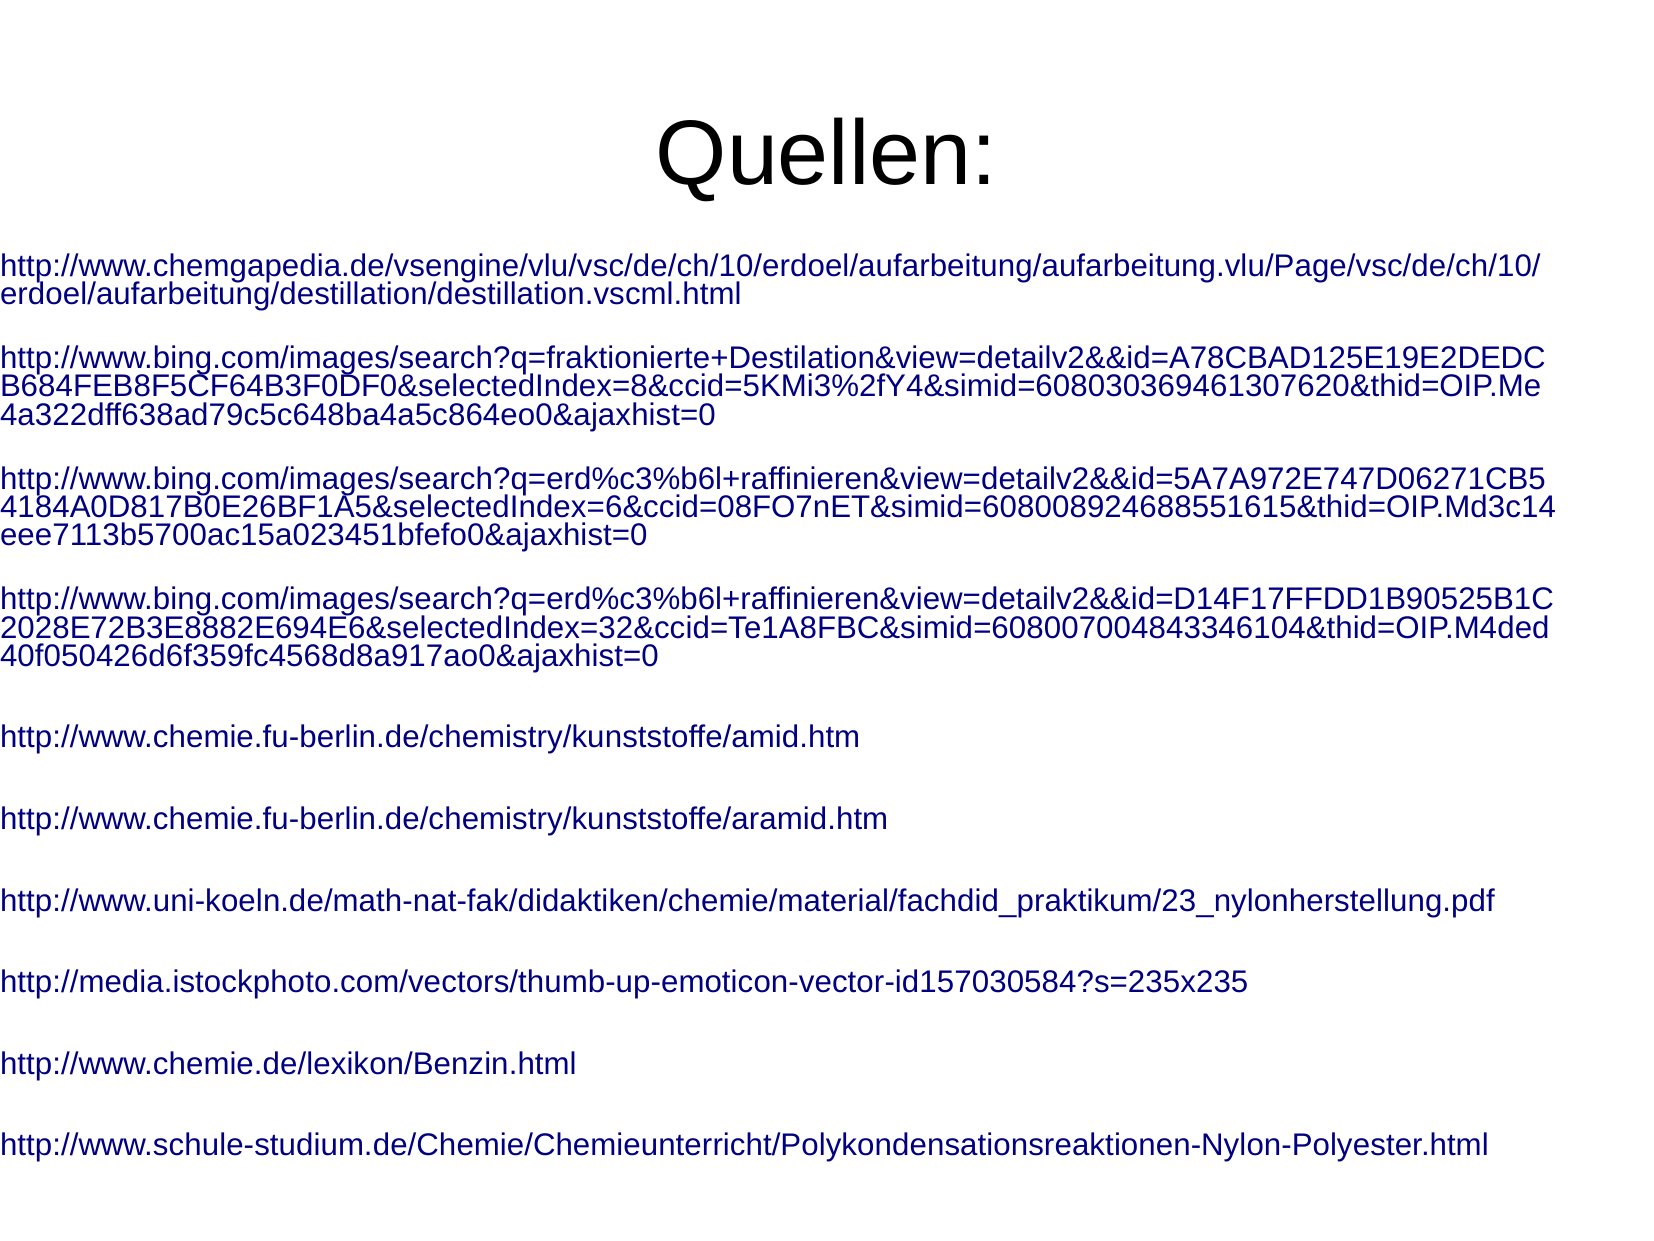

# Quellen:
http://www.chemgapedia.de/vsengine/vlu/vsc/de/ch/10/erdoel/aufarbeitung/aufarbeitung.vlu/Page/vsc/de/ch/10/erdoel/aufarbeitung/destillation/destillation.vscml.html
http://www.bing.com/images/search?q=fraktionierte+Destilation&view=detailv2&&id=A78CBAD125E19E2DEDCB684FEB8F5CF64B3F0DF0&selectedIndex=8&ccid=5KMi3%2fY4&simid=608030369461307620&thid=OIP.Me4a322dff638ad79c5c648ba4a5c864eo0&ajaxhist=0
http://www.bing.com/images/search?q=erd%c3%b6l+raffinieren&view=detailv2&&id=5A7A972E747D06271CB54184A0D817B0E26BF1A5&selectedIndex=6&ccid=08FO7nET&simid=608008924688551615&thid=OIP.Md3c14eee7113b5700ac15a023451bfefo0&ajaxhist=0
http://www.bing.com/images/search?q=erd%c3%b6l+raffinieren&view=detailv2&&id=D14F17FFDD1B90525B1C2028E72B3E8882E694E6&selectedIndex=32&ccid=Te1A8FBC&simid=608007004843346104&thid=OIP.M4ded40f050426d6f359fc4568d8a917ao0&ajaxhist=0
http://www.chemie.fu-berlin.de/chemistry/kunststoffe/amid.htm
http://www.chemie.fu-berlin.de/chemistry/kunststoffe/aramid.htm
http://www.uni-koeln.de/math-nat-fak/didaktiken/chemie/material/fachdid_praktikum/23_nylonherstellung.pdf
http://media.istockphoto.com/vectors/thumb-up-emoticon-vector-id157030584?s=235x235
http://www.chemie.de/lexikon/Benzin.html
http://www.schule-studium.de/Chemie/Chemieunterricht/Polykondensationsreaktionen-Nylon-Polyester.html